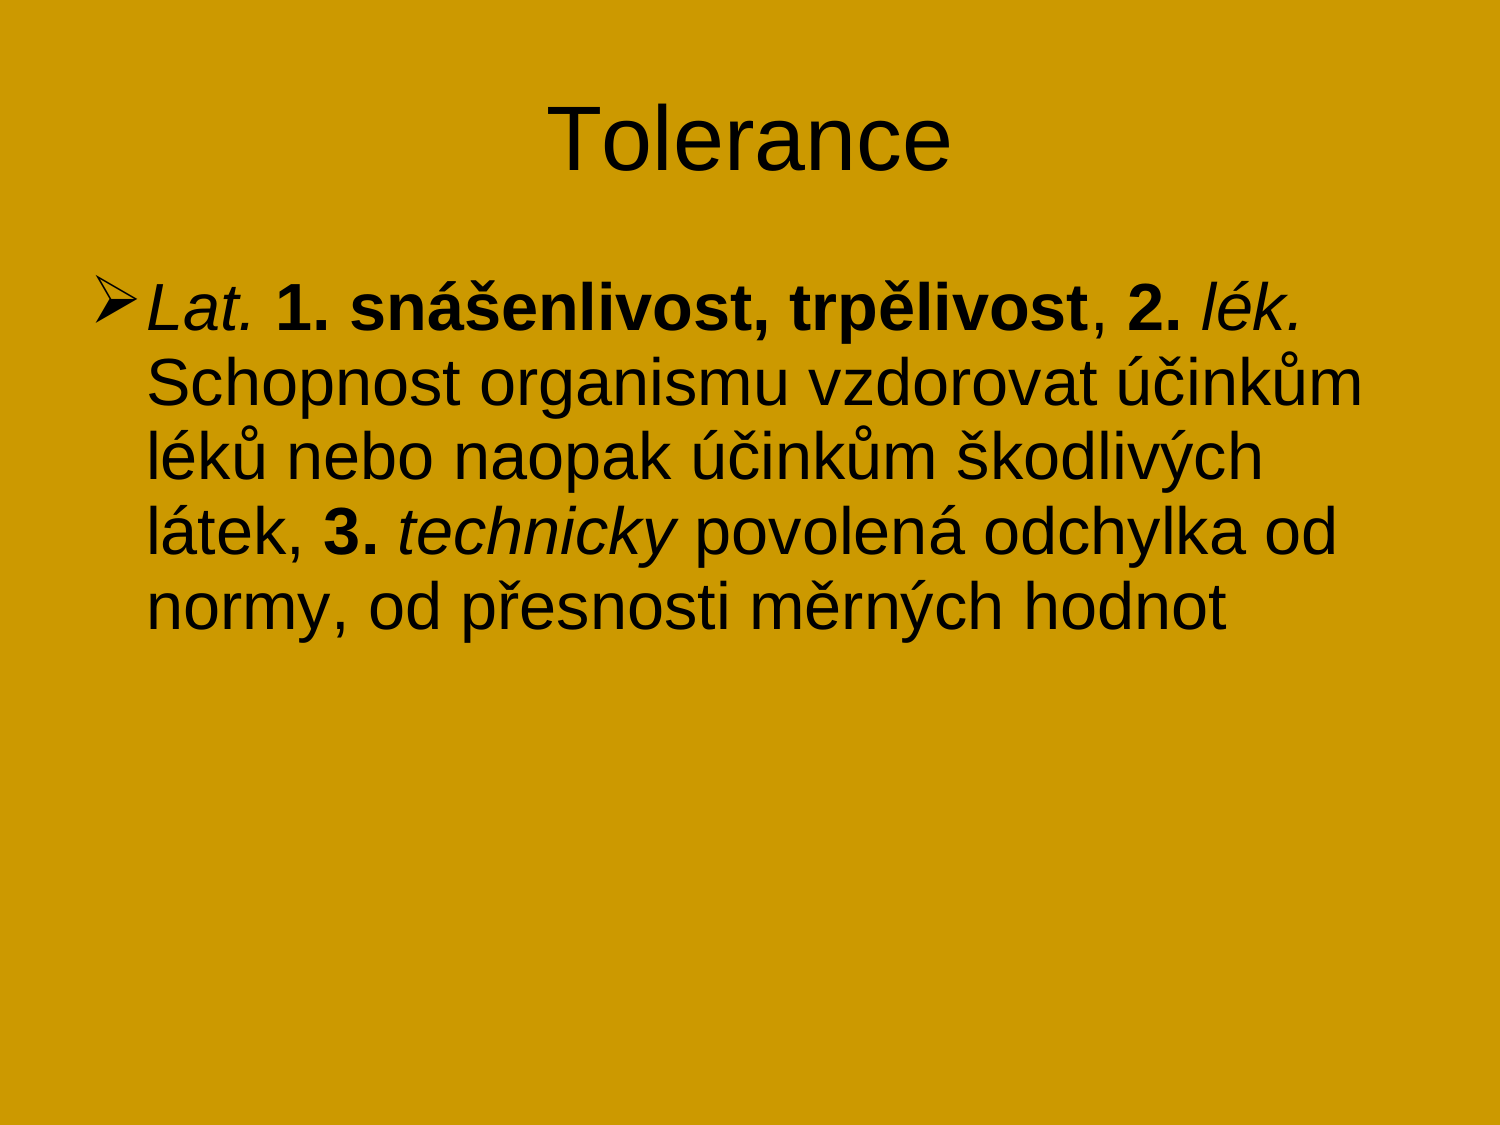

# Tolerance
Lat. 1. snášenlivost, trpělivost, 2. lék. Schopnost organismu vzdorovat účinkům léků nebo naopak účinkům škodlivých látek, 3. technicky povolená odchylka od normy, od přesnosti měrných hodnot